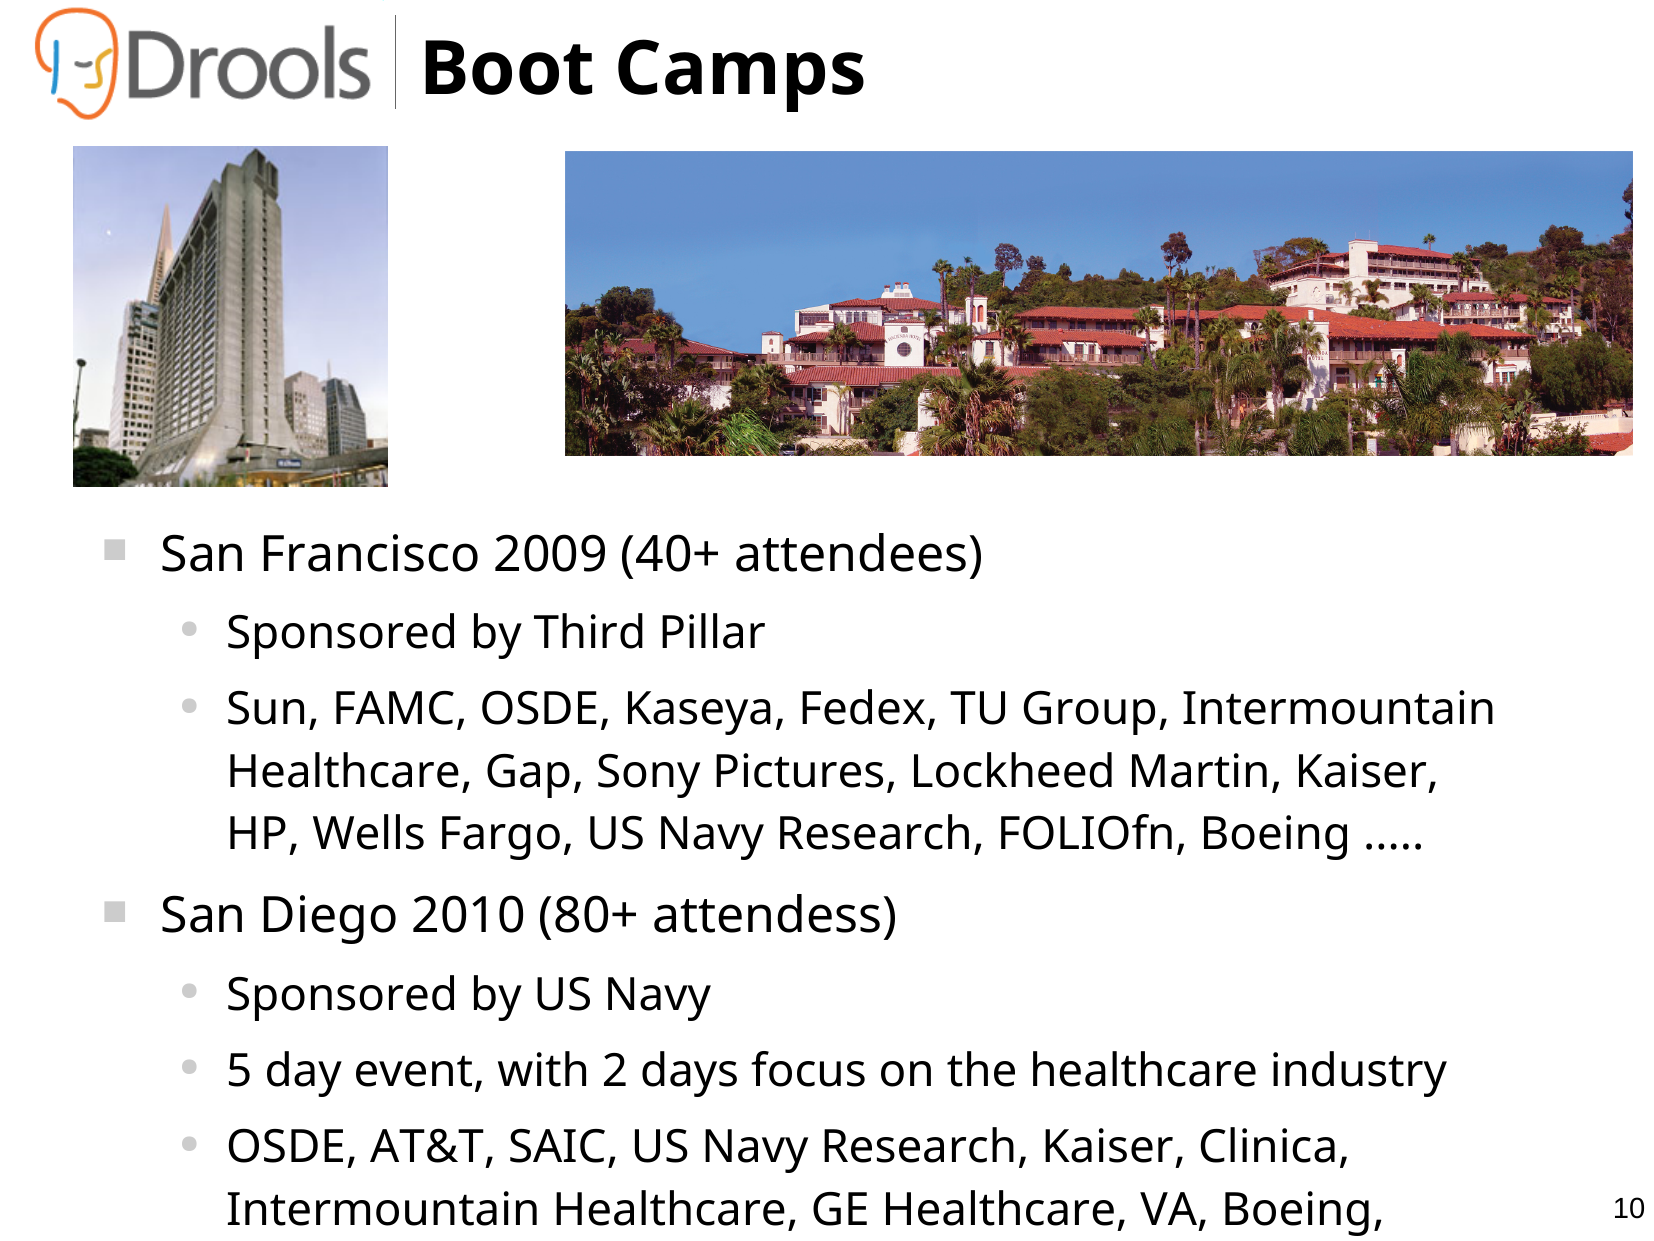

# Boot Camps
San Francisco 2009 (40+ attendees)
Sponsored by Third Pillar
Sun, FAMC, OSDE, Kaseya, Fedex, TU Group, Intermountain Healthcare, Gap, Sony Pictures, Lockheed Martin, Kaiser, HP, Wells Fargo, US Navy Research, FOLIOfn, Boeing .....
San Diego 2010 (80+ attendess)
Sponsored by US Navy
5 day event, with 2 days focus on the healthcare industry
OSDE, AT&T, SAIC, US Navy Research, Kaiser, Clinica, Intermountain Healthcare, GE Healthcare, VA, Boeing, Nationwide ....